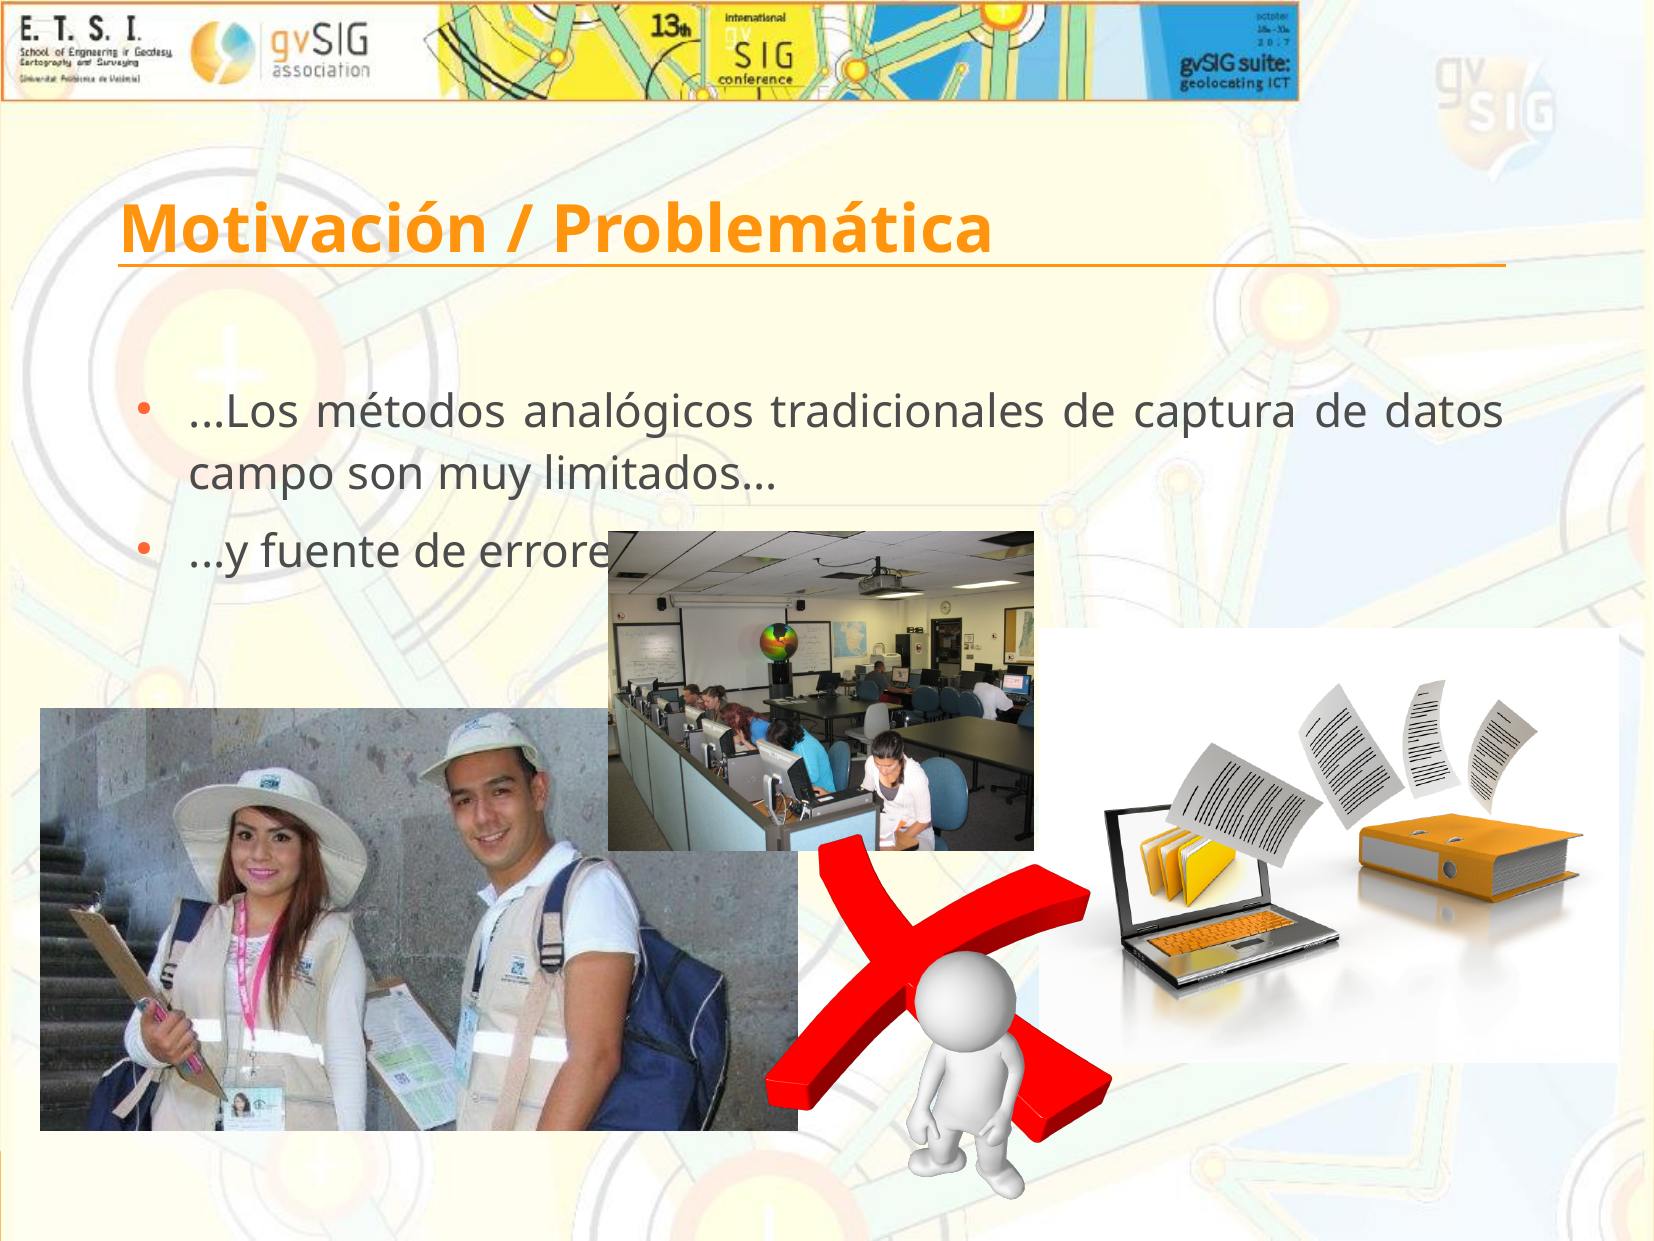

# Motivación / Problemática
...Los métodos analógicos tradicionales de captura de datos campo son muy limitados…
...y fuente de errores.